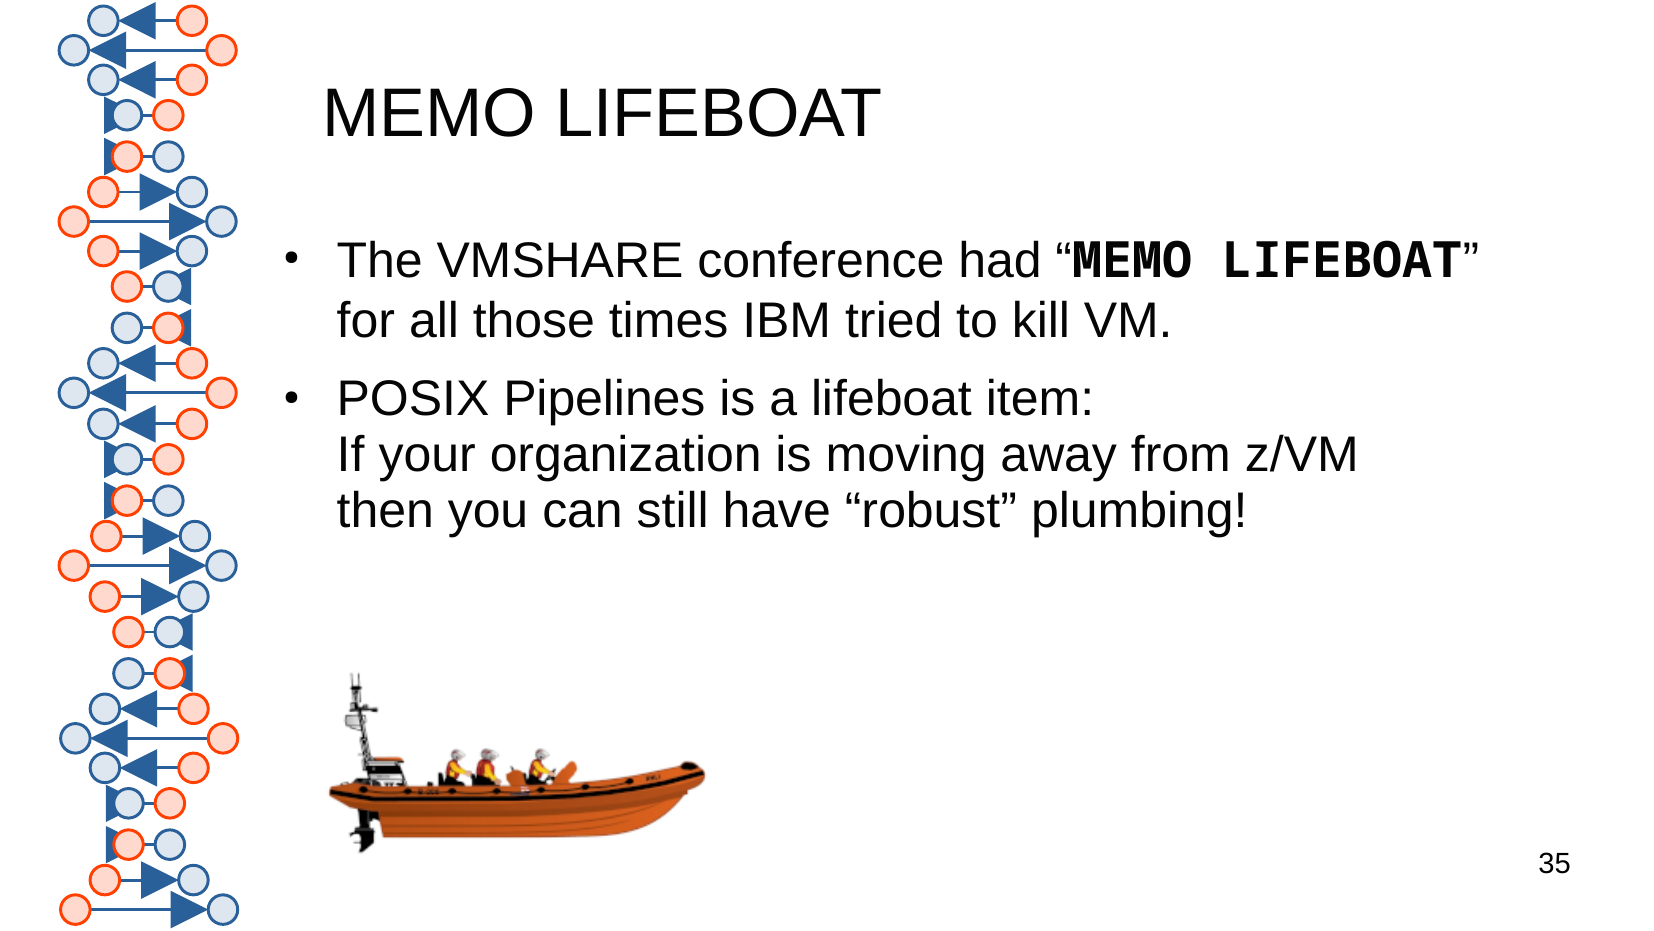

# MEMO LIFEBOAT
The VMSHARE conference had “MEMO LIFEBOAT”
for all those times IBM tried to kill VM.
POSIX Pipelines is a lifeboat item:
If your organization is moving away from z/VM
then you can still have “robust” plumbing!
35